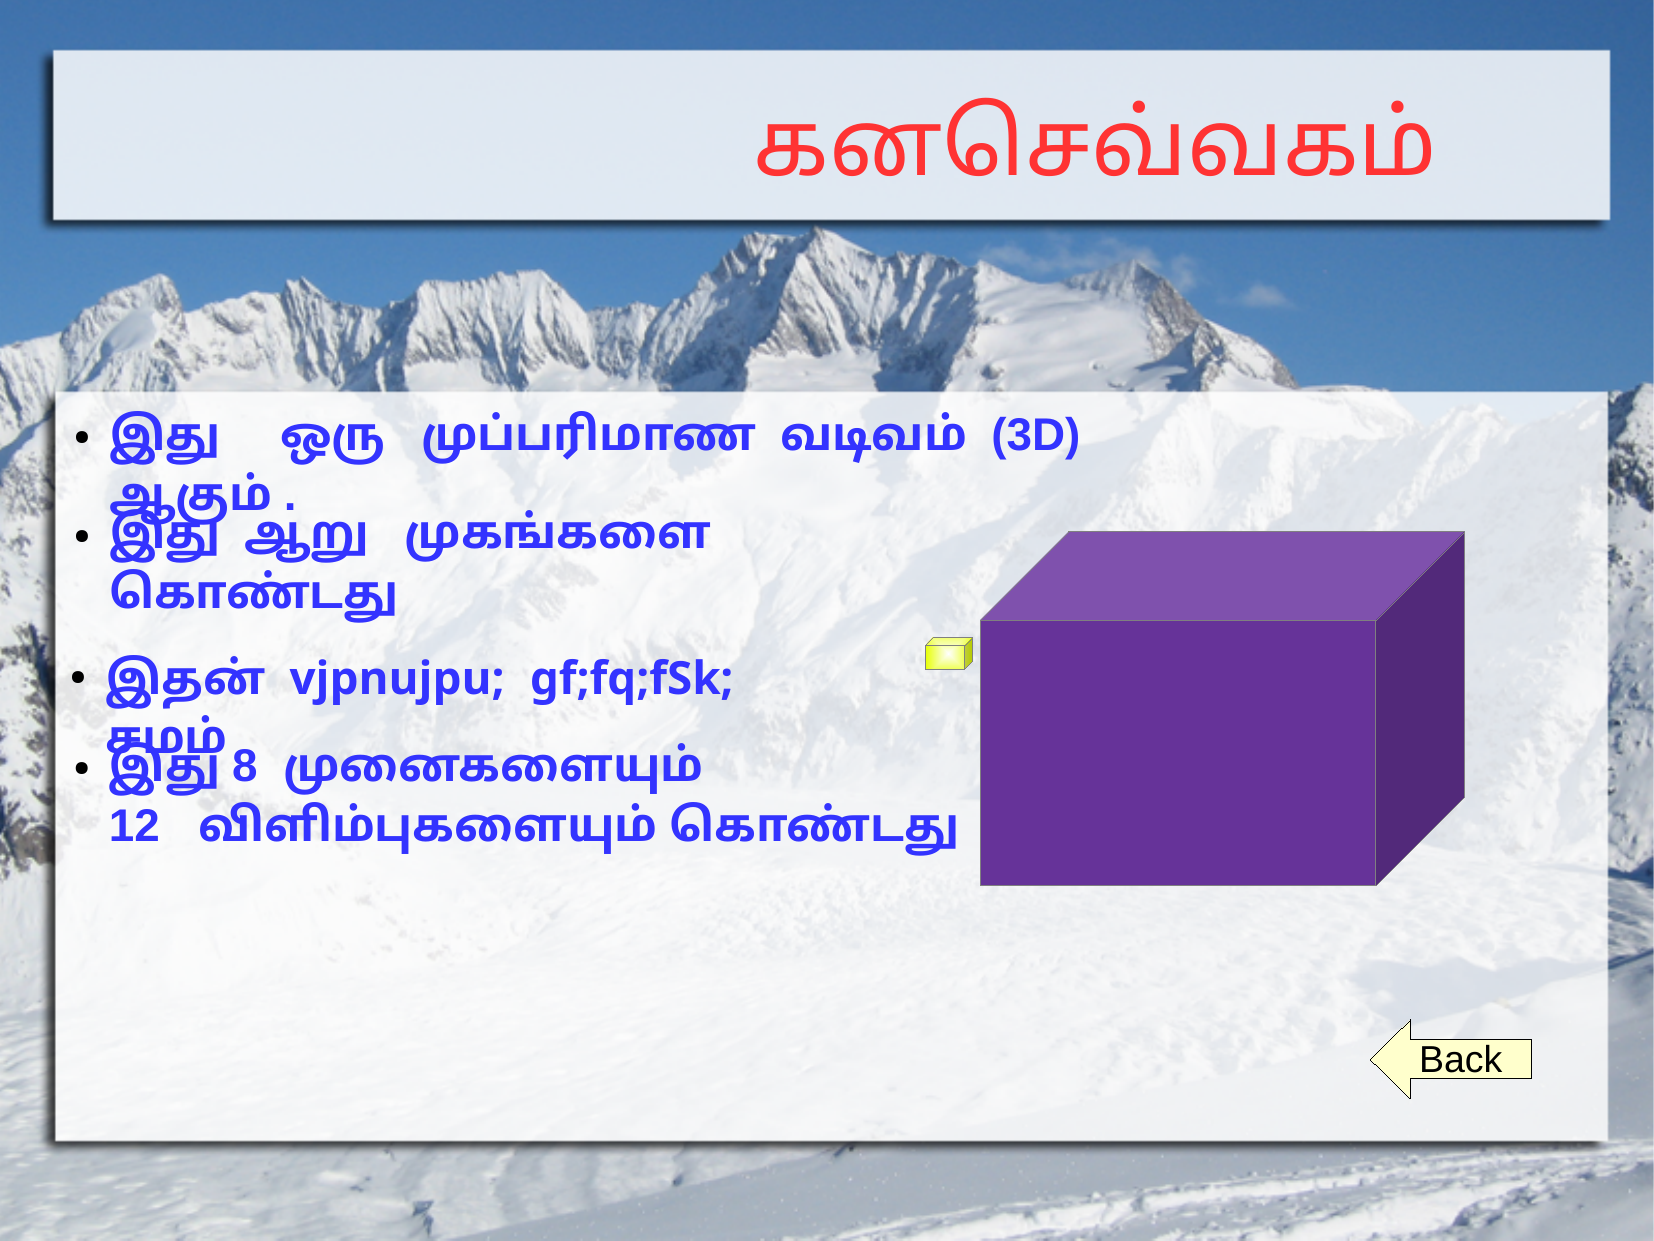

# கனசெவ்வகம்
இது ஒரு முப்பரிமாண வடிவம் (3D) ஆகும் .
இது ஆறு முகங்களை கொண்டது
இதன் vjpnujpu; gf;fq;fSk; சமம்
இது 8 முனைகளையும்
12 விளிம்புகளையும் கொண்டது
Back